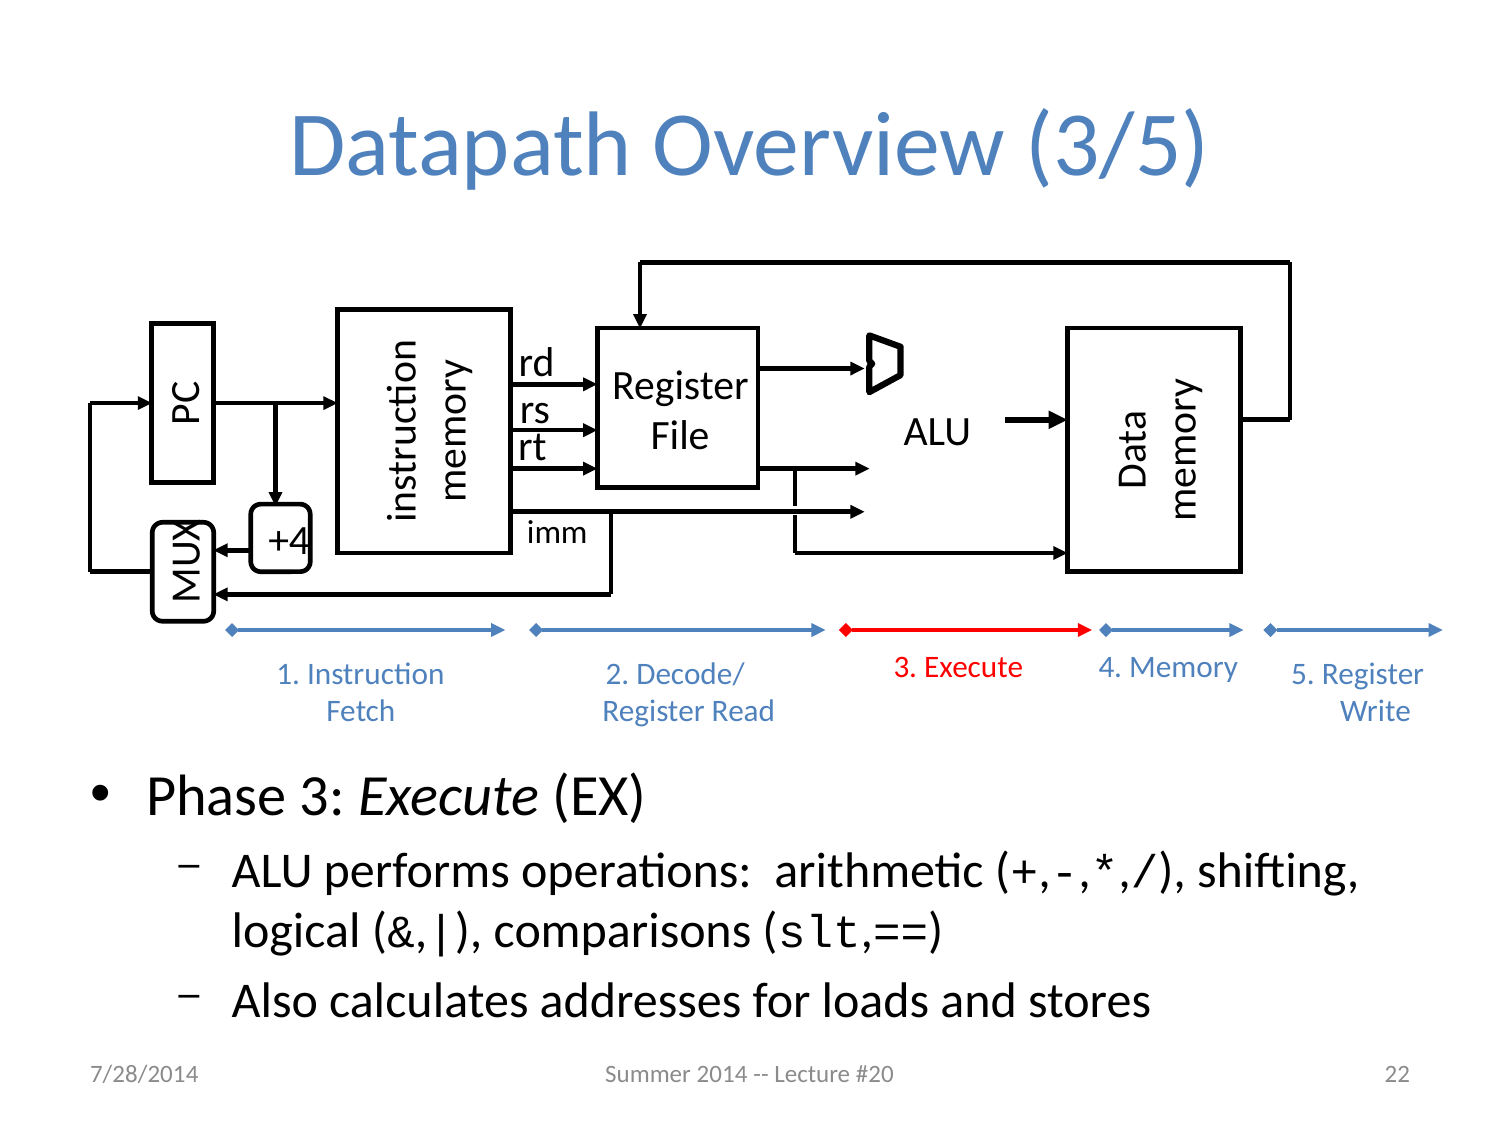

# Datapath Overview (3/5)
rd
Register
File
ALU
instruction
memory
Data
memory
PC
rs
rt
imm
+4
MUX
1. Instruction
Fetch
2. Decode/
 Register Read
3. Execute
4. Memory
5. Register
 Write
Phase 3: Execute (EX)
ALU performs operations: arithmetic (+,-,*,/), shifting, logical (&,|), comparisons (slt,==)
Also calculates addresses for loads and stores
7/28/2014
Summer 2014 -- Lecture #20